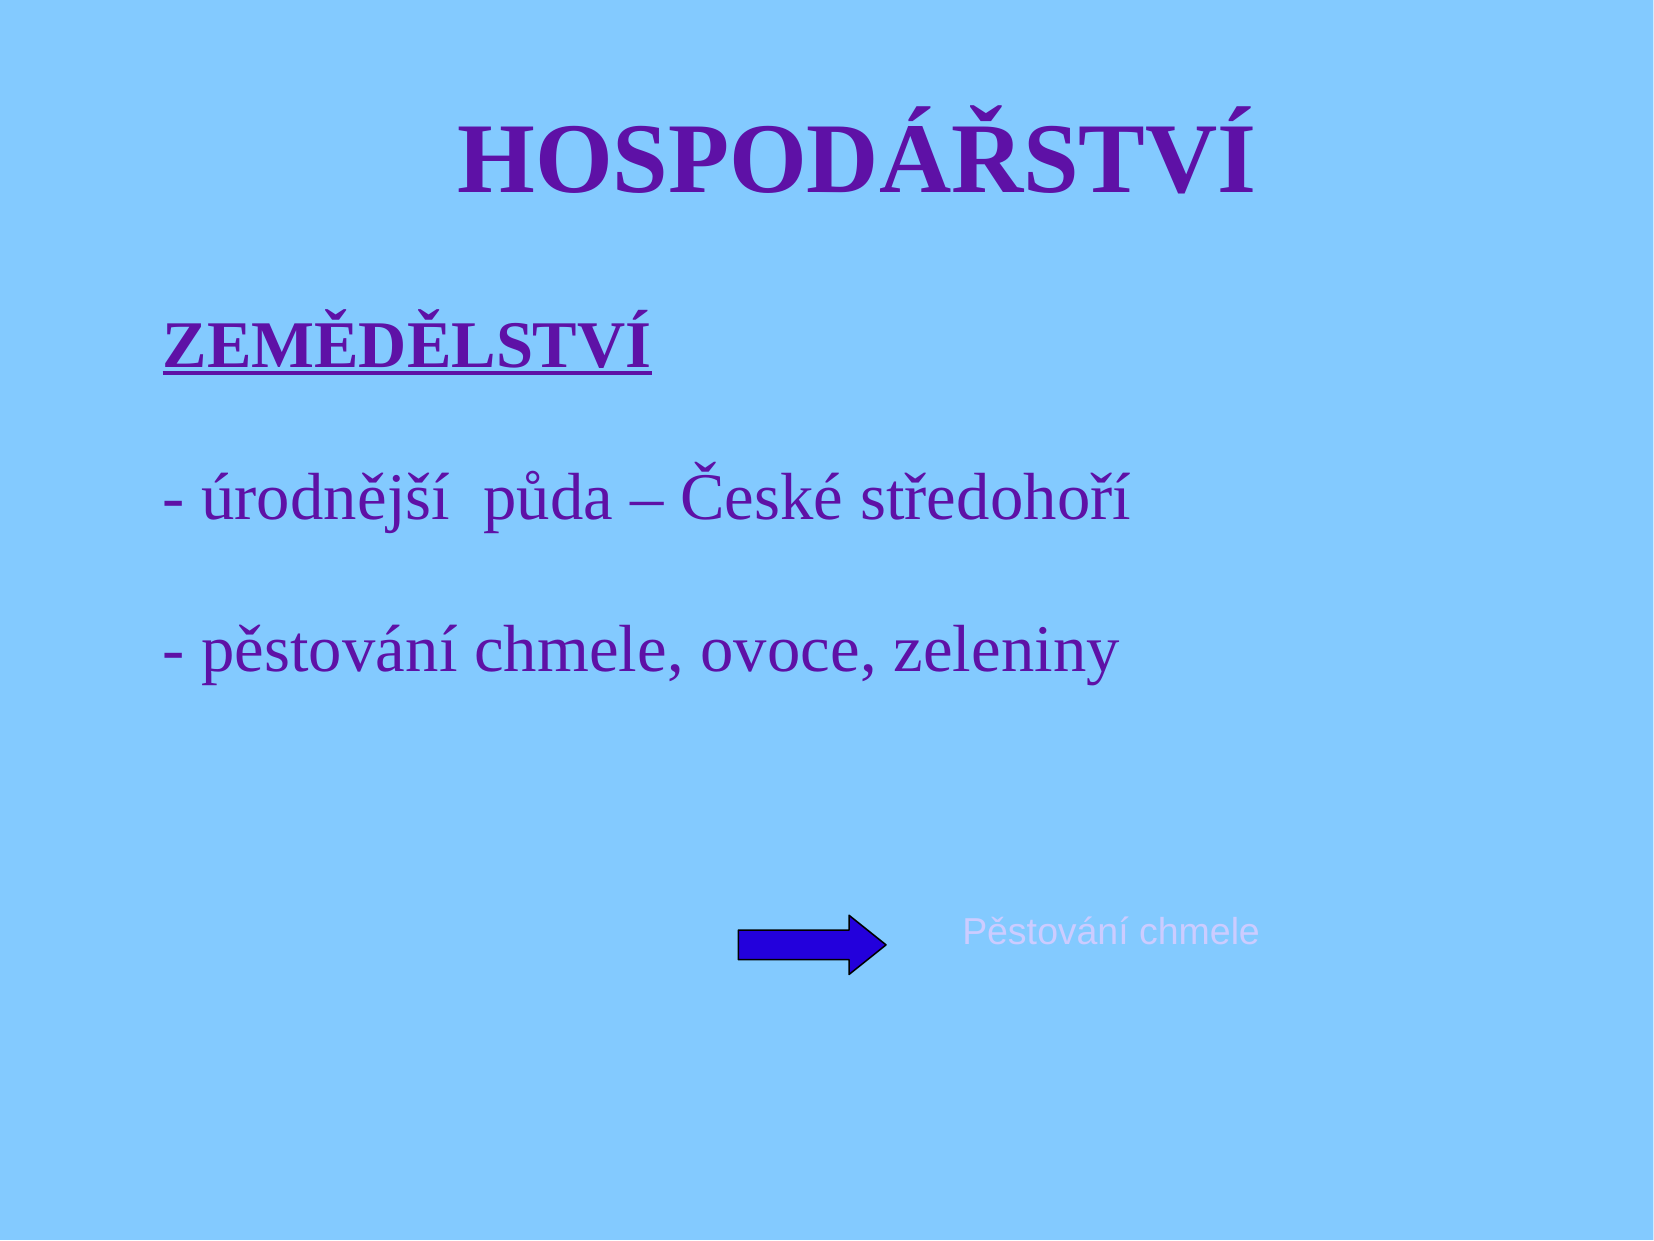

HOSPODÁŘSTVÍ
ZEMĚDĚLSTVÍ
- úrodnější půda – České středohoří
- pěstování chmele, ovoce, zeleniny
Pěstování chmele